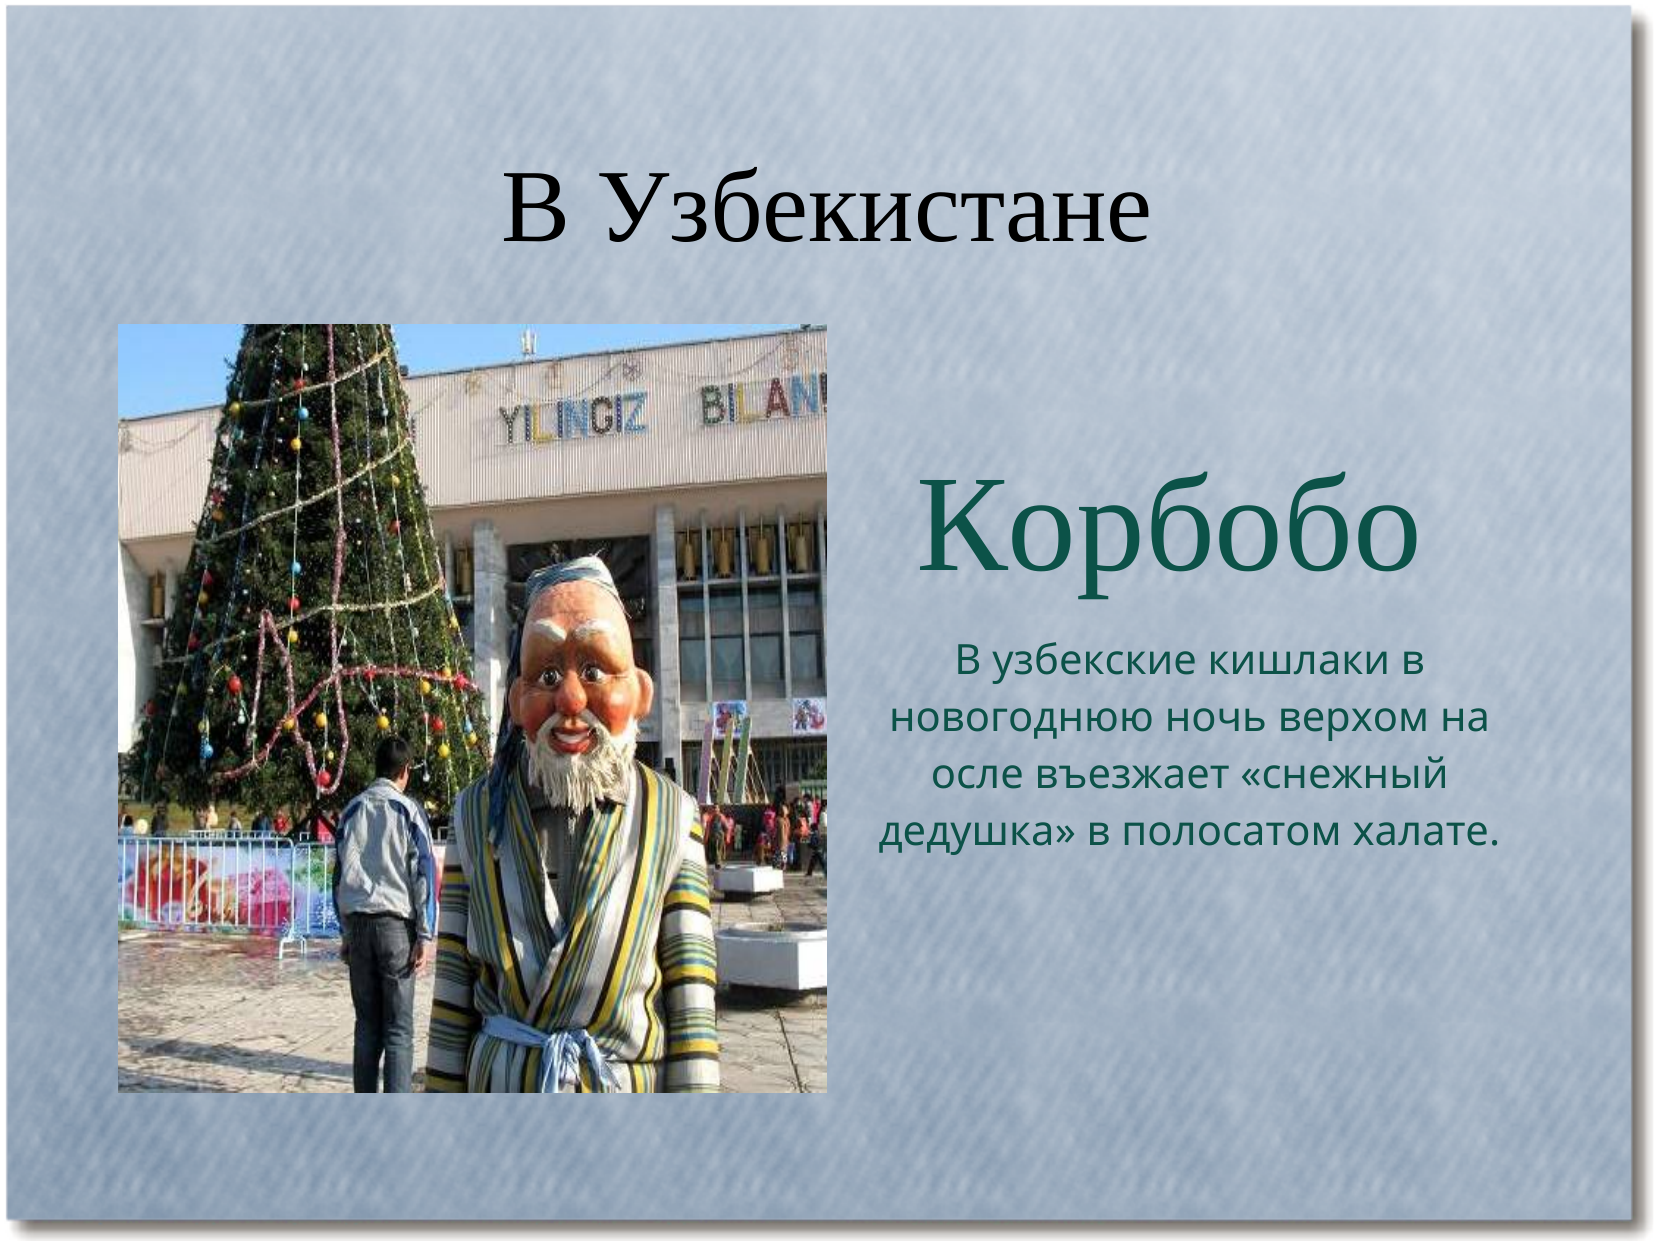

# В Узбекистане
Корбобо
В узбекские кишлаки в новогоднюю ночь верхом на осле въезжает «снежный дедушка» в полосатом халате.